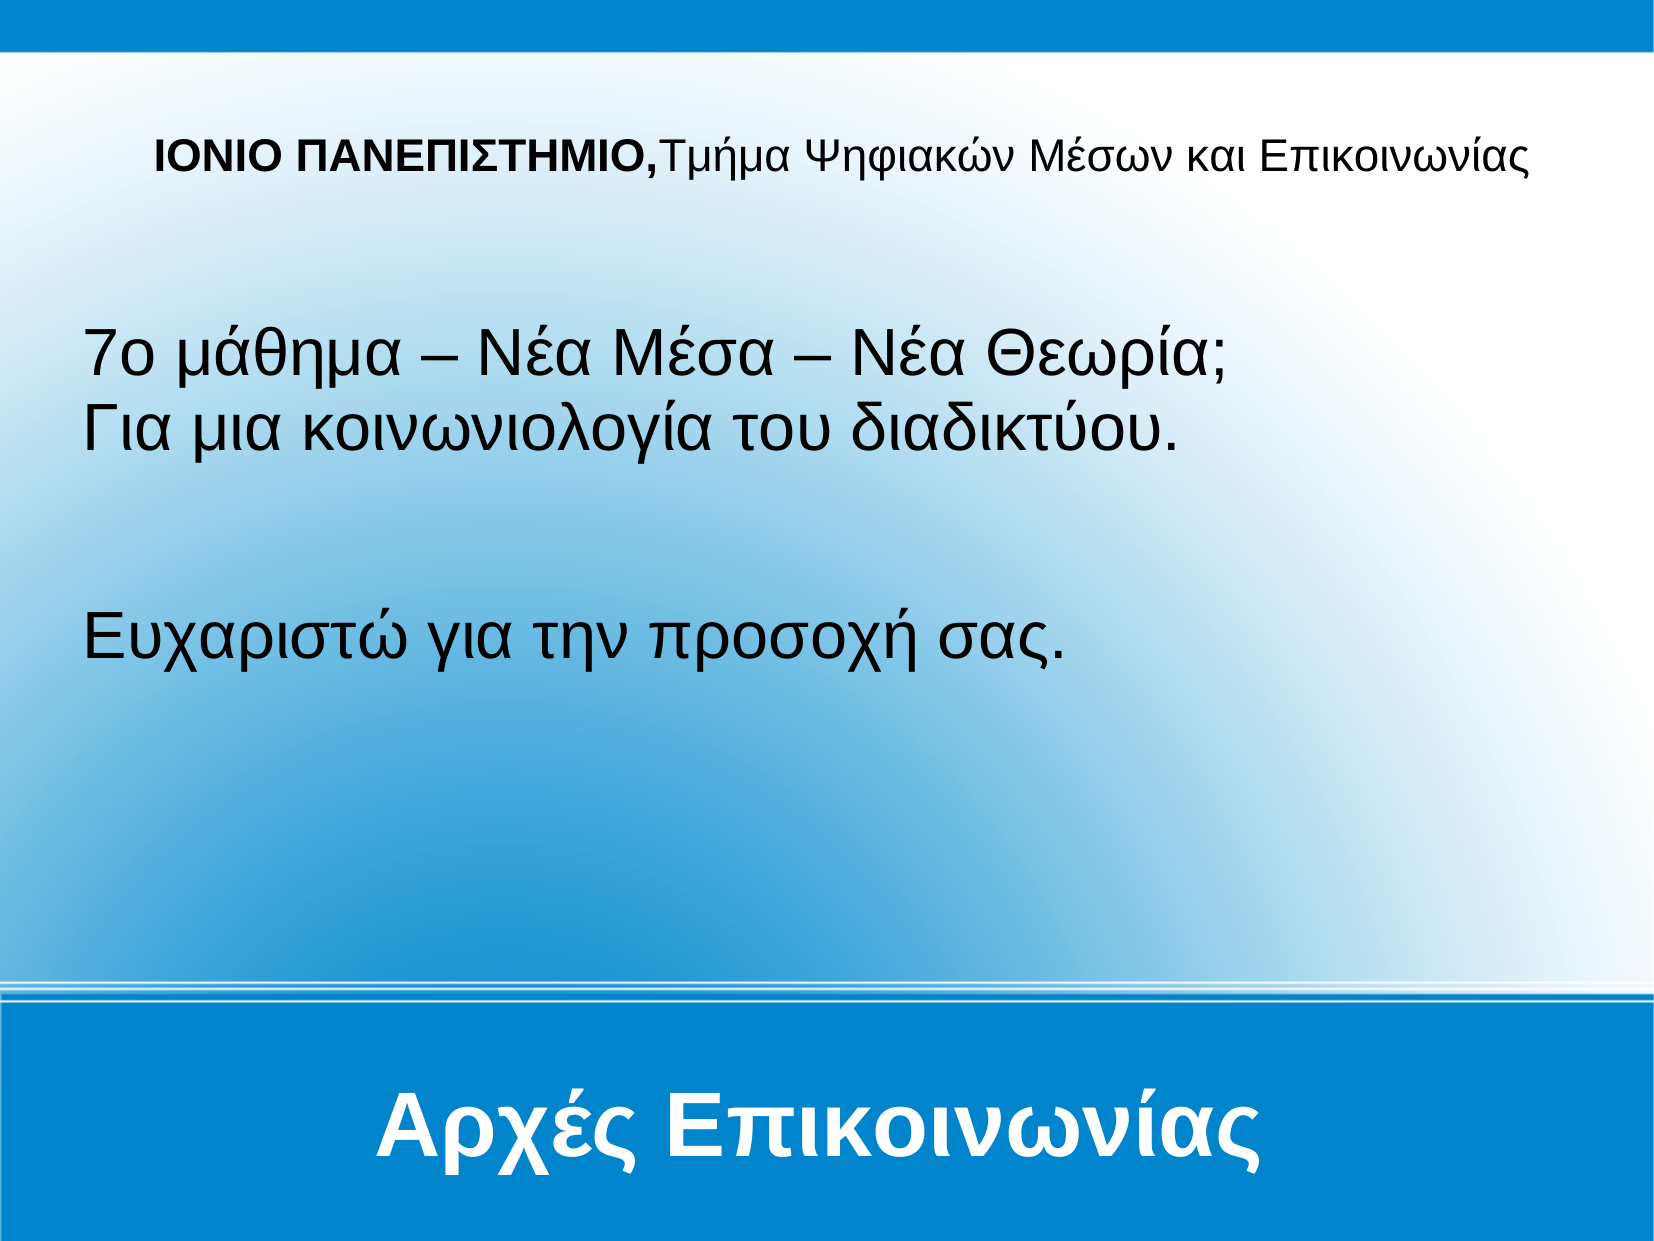

ΙΟΝΙΟ ΠΑΝΕΠΙΣΤΗΜΙΟ,Τμήμα Ψηφιακών Μέσων και Επικοινωνίας
7ο μάθημα – Νέα Μέσα – Νέα Θεωρία;
Για μια κοινωνιολογία του διαδικτύου.
Ευχαριστώ για την προσοχή σας.
# Αρχές Επικοινωνίας